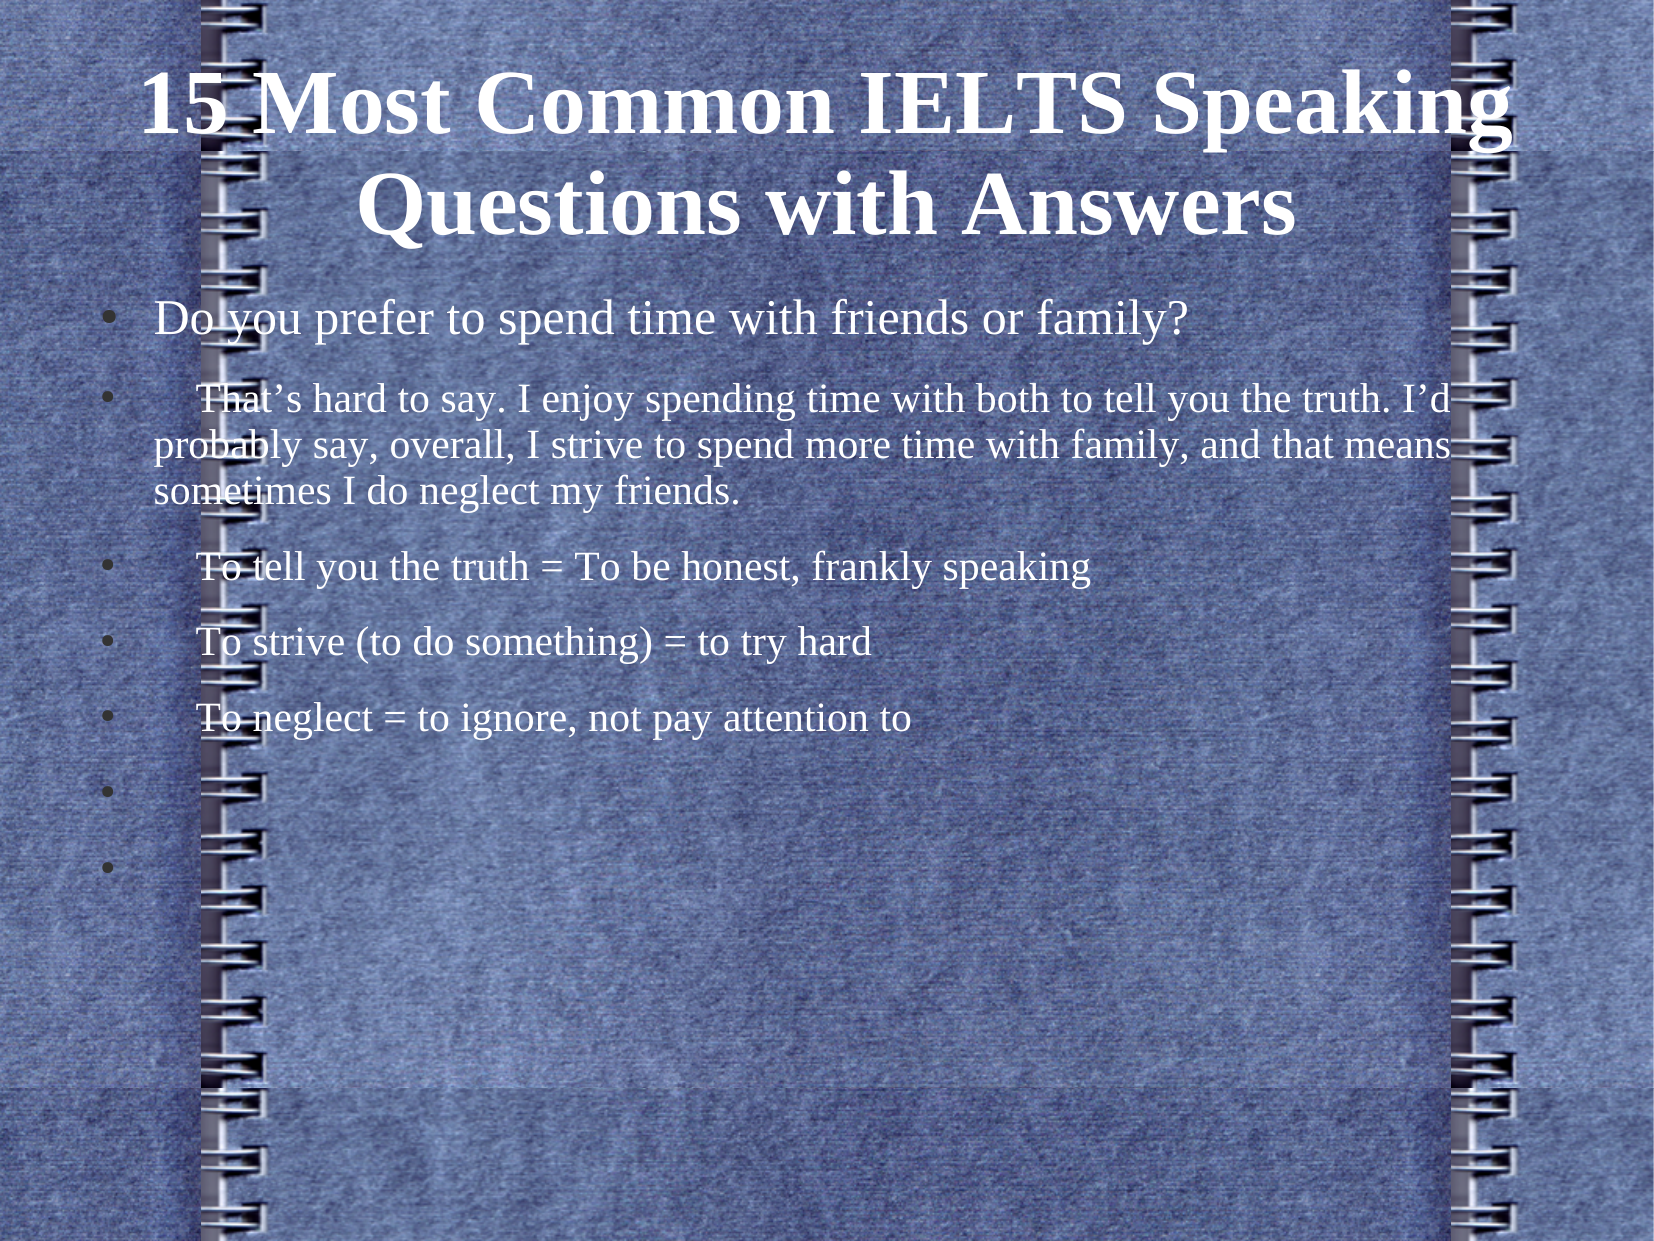

# 15 Most Common IELTS Speaking Questions with Answers
Do you prefer to spend time with friends or family?
 That’s hard to say. I enjoy spending time with both to tell you the truth. I’d probably say, overall, I strive to spend more time with family, and that means sometimes I do neglect my friends.
 To tell you the truth = To be honest, frankly speaking
 To strive (to do something) = to try hard
 To neglect = to ignore, not pay attention to